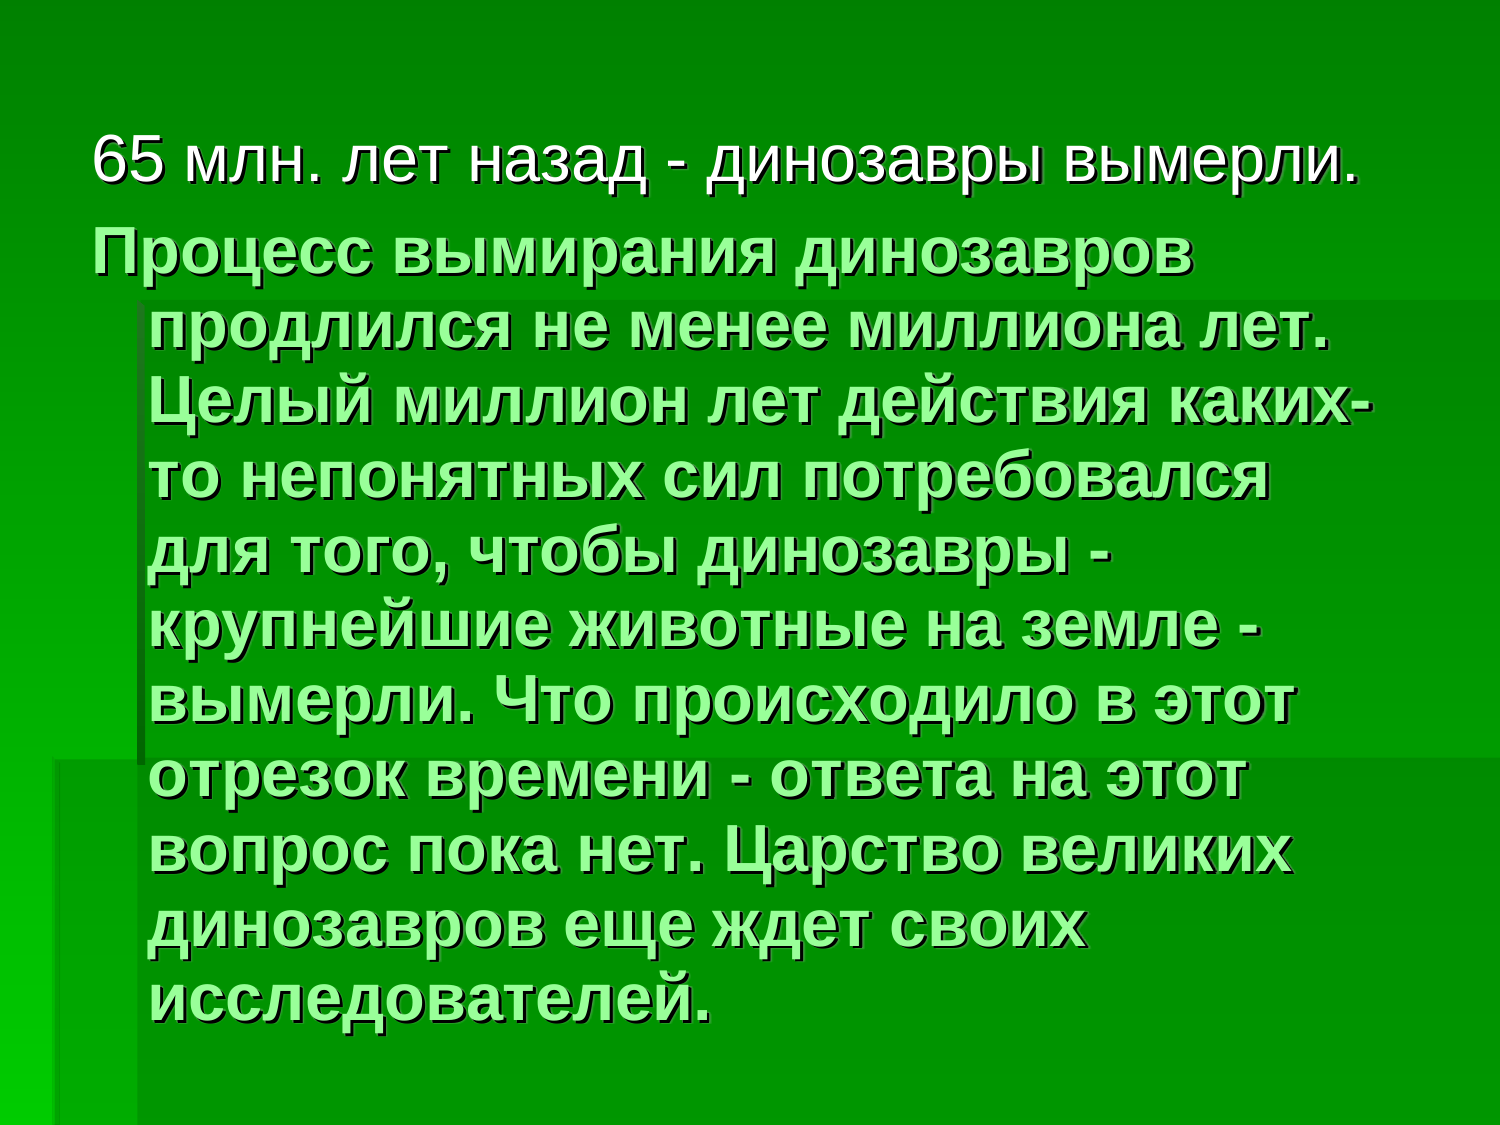

# 65 млн. лет назад - динозавры вымерли.
Процесс вымирания динозавров продлился не менее миллиона лет. Целый миллион лет действия каких-то непонятных сил потребовался для того, чтобы динозавры - крупнейшие животные на земле - вымерли. Что происходило в этот отрезок времени - ответа на этот вопрос пока нет. Царство великих динозавров еще ждет своих исследователей.